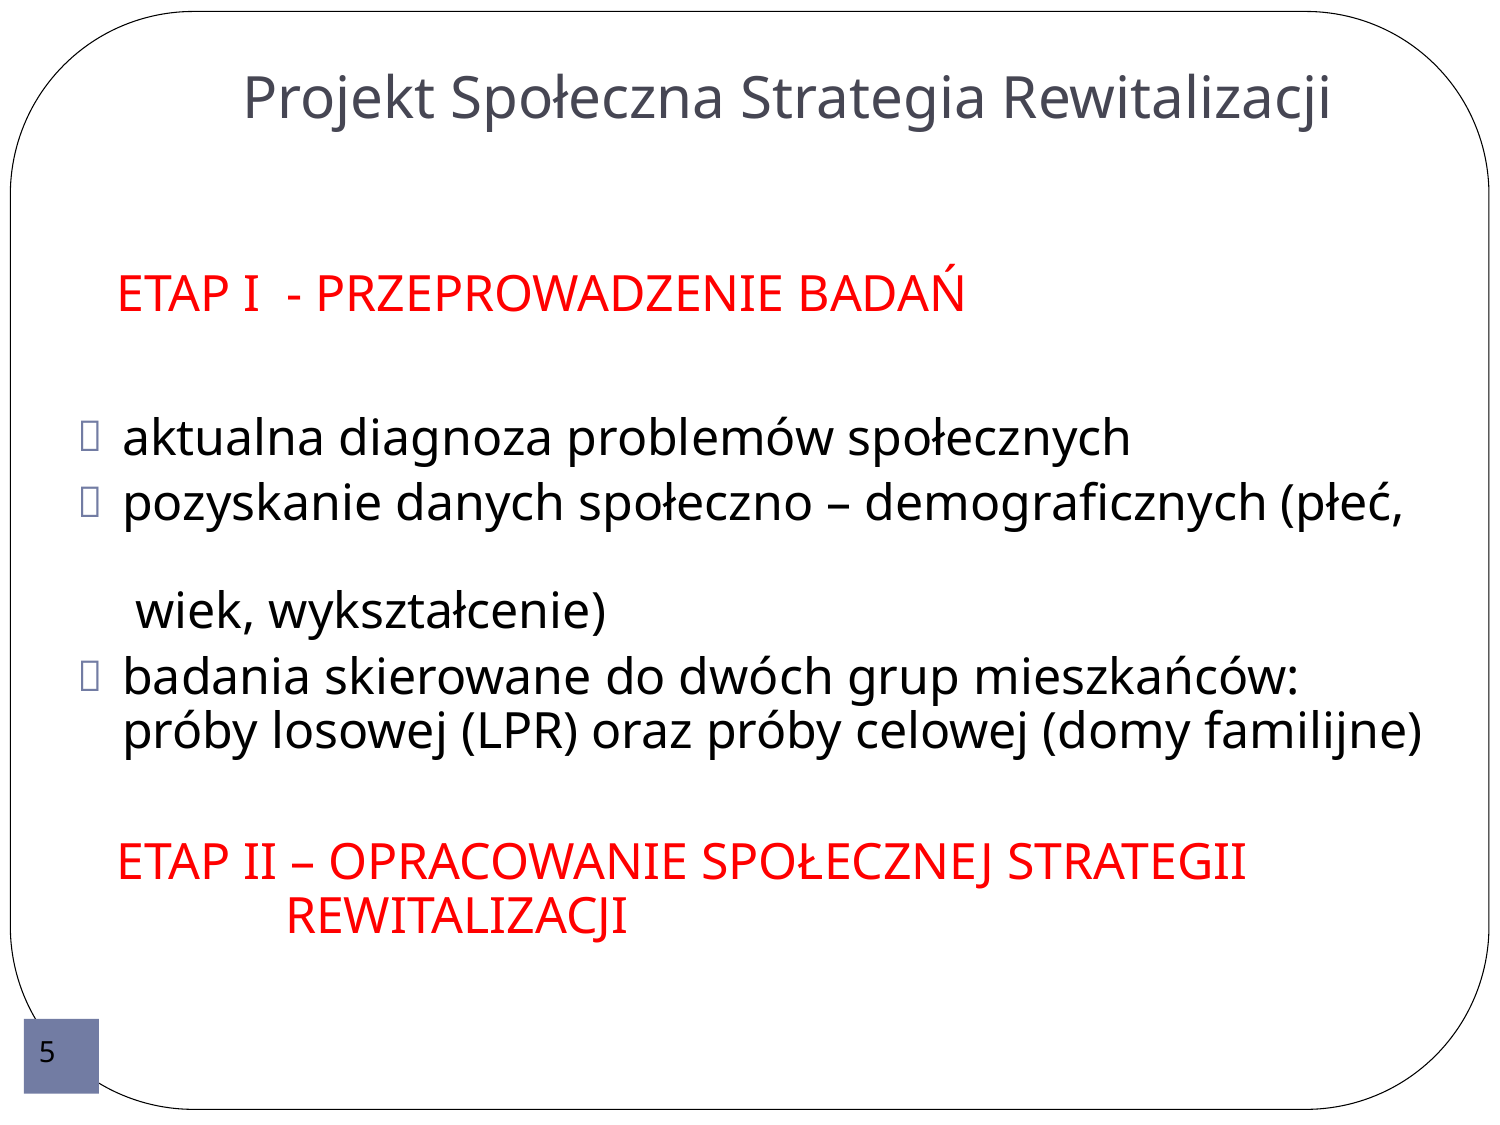

# Projekt Społeczna Strategia Rewitalizacji
 ETAP I - PRZEPROWADZENIE BADAŃ
aktualna diagnoza problemów społecznych
pozyskanie danych społeczno – demograficznych (płeć,
 wiek, wykształcenie)
badania skierowane do dwóch grup mieszkańców:
próby losowej (LPR) oraz próby celowej (domy familijne)
 ETAP II – OPRACOWANIE SPOŁECZNEJ STRATEGII
 REWITALIZACJI